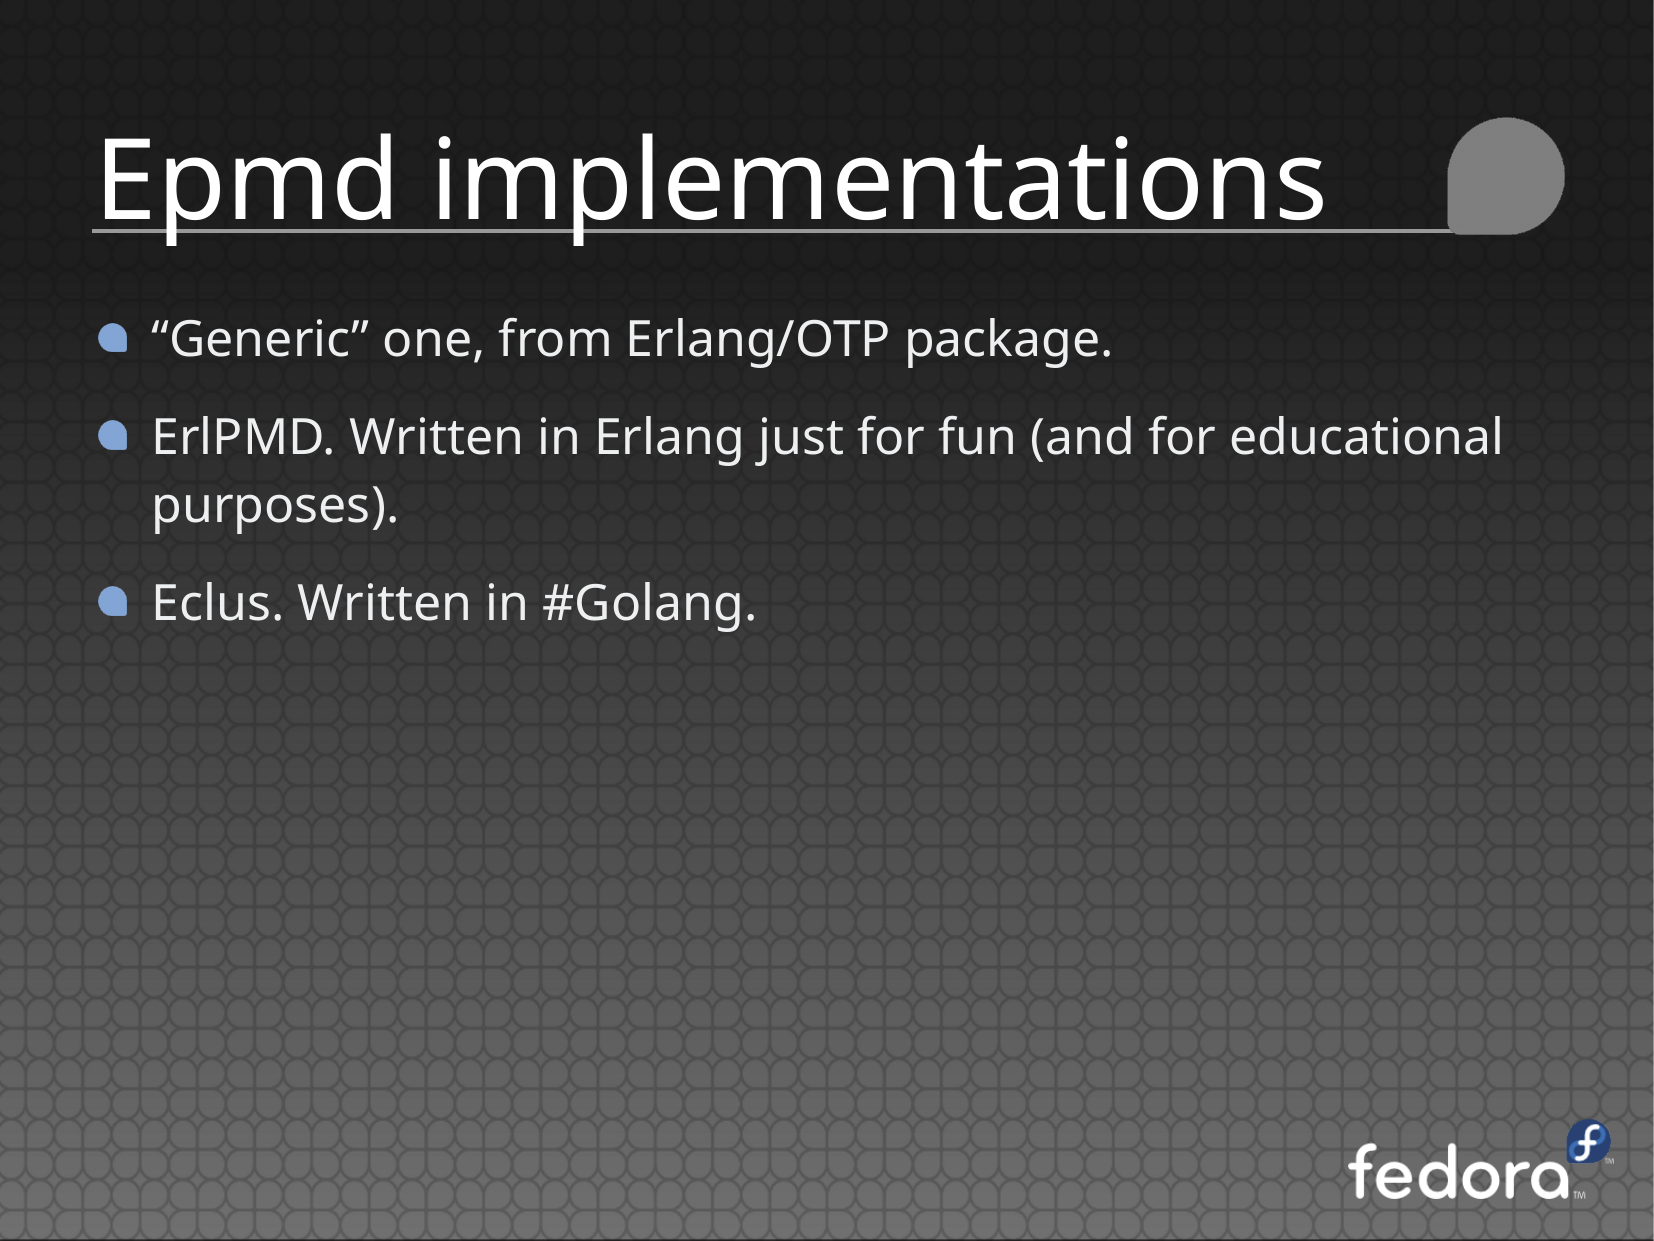

Epmd implementations
# “Generic” one, from Erlang/OTP package.
ErlPMD. Written in Erlang just for fun (and for educational purposes).
Eclus. Written in #Golang.